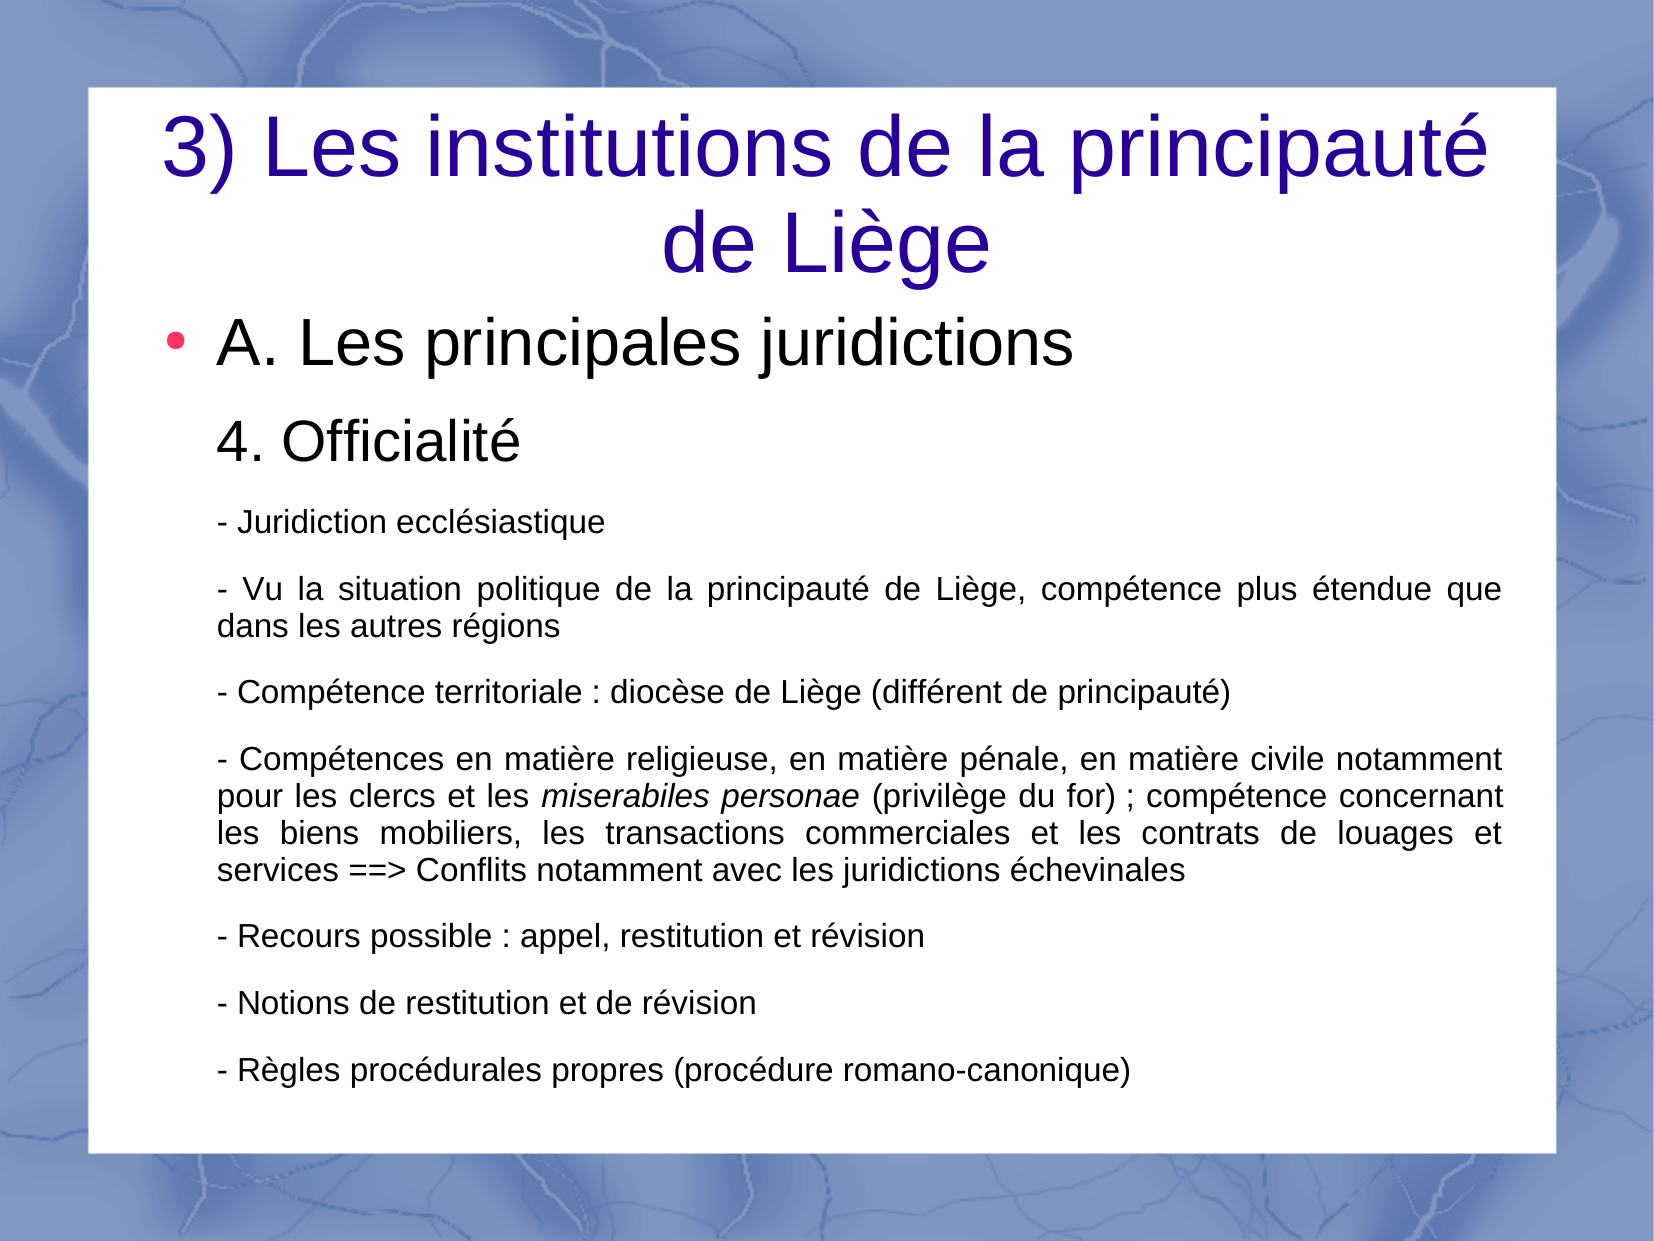

# 3) Les institutions de la principauté de Liège
A. Les principales juridictions
4. Officialité
- Juridiction ecclésiastique
- Vu la situation politique de la principauté de Liège, compétence plus étendue que dans les autres régions
- Compétence territoriale : diocèse de Liège (différent de principauté)
- Compétences en matière religieuse, en matière pénale, en matière civile notamment pour les clercs et les miserabiles personae (privilège du for) ; compétence concernant les biens mobiliers, les transactions commerciales et les contrats de louages et services ==> Conflits notamment avec les juridictions échevinales
- Recours possible : appel, restitution et révision
- Notions de restitution et de révision
- Règles procédurales propres (procédure romano-canonique)